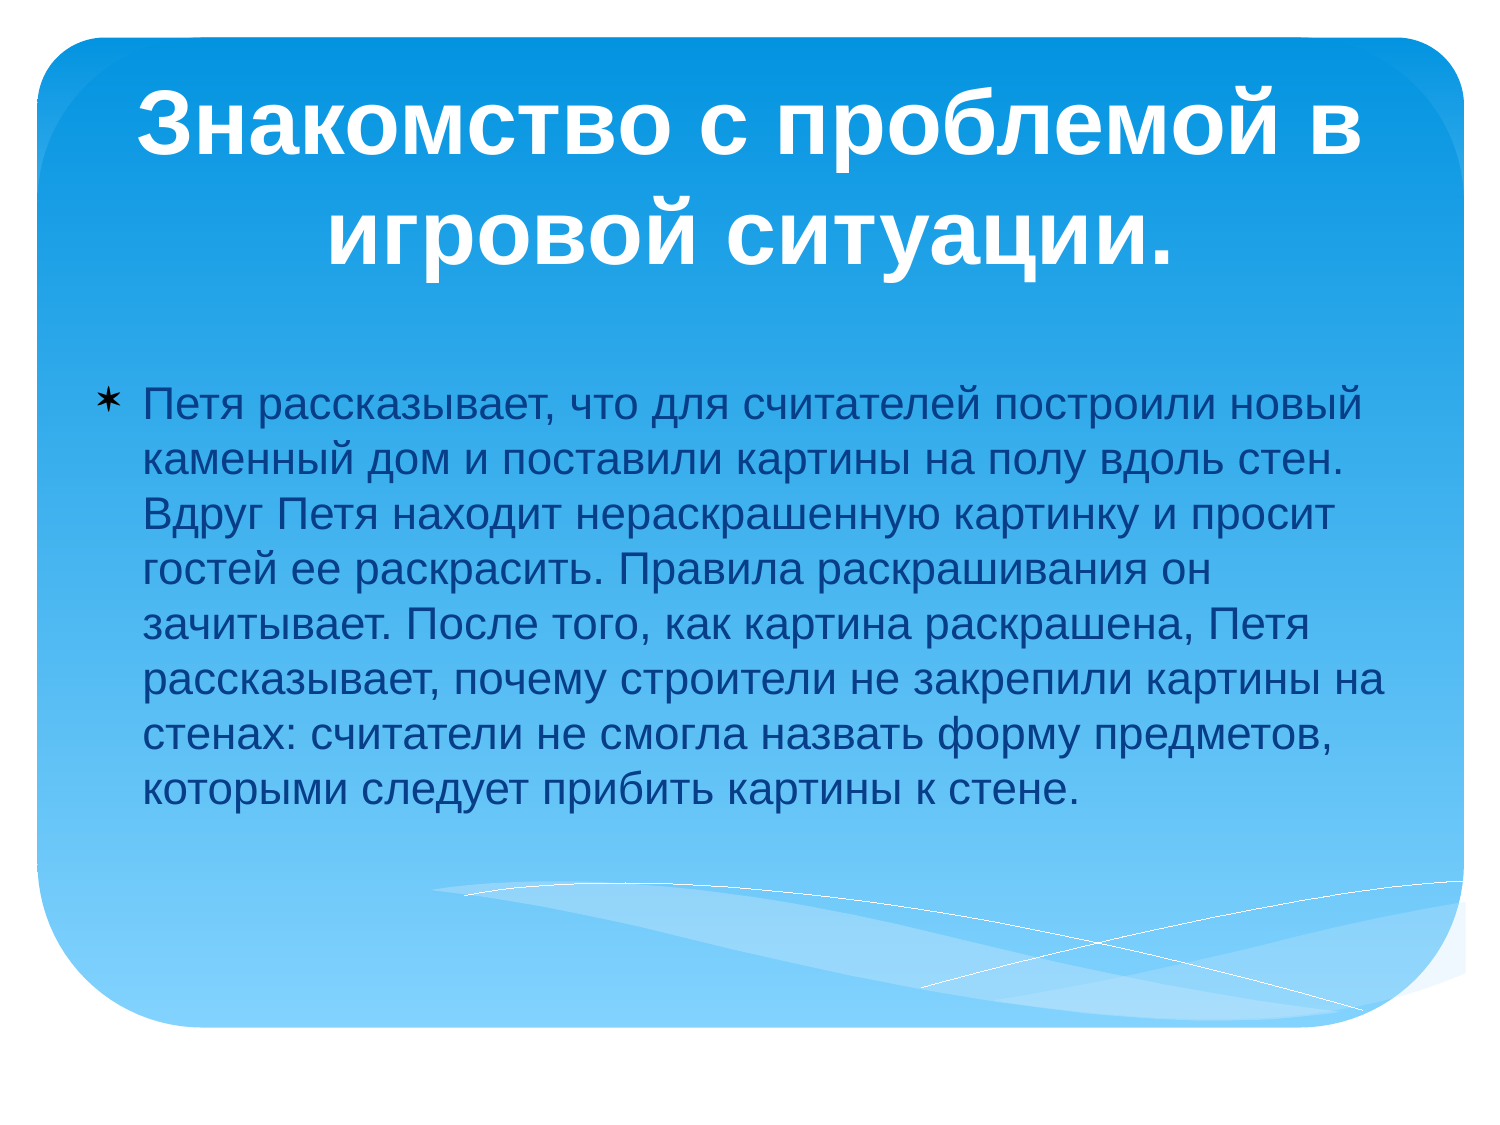

# Знакомство с проблемой в игровой ситуации.
Петя рассказывает, что для считателей построили новый каменный дом и поставили картины на полу вдоль стен. Вдруг Петя находит нераскрашенную картинку и просит гостей ее раскрасить. Правила раскрашивания он зачитывает. После того, как картина раскрашена, Петя рассказывает, почему строители не закрепили картины на стенах: считатели не смогла назвать форму предметов, которыми следует прибить картины к стене.